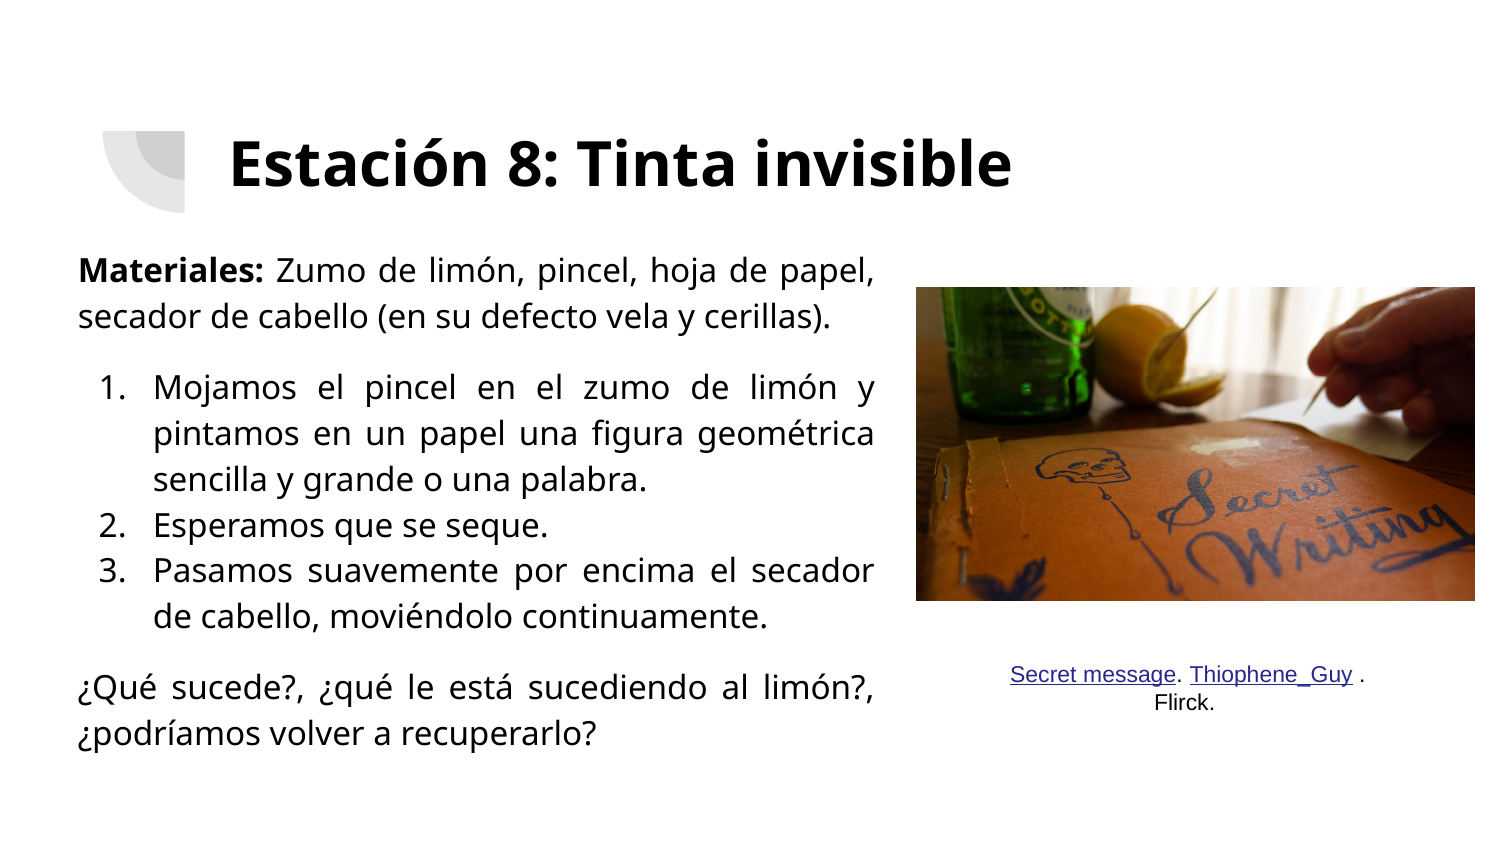

# Estación 8: Tinta invisible
Materiales: Zumo de limón, pincel, hoja de papel, secador de cabello (en su defecto vela y cerillas).
Mojamos el pincel en el zumo de limón y pintamos en un papel una figura geométrica sencilla y grande o una palabra.
Esperamos que se seque.
Pasamos suavemente por encima el secador de cabello, moviéndolo continuamente.
¿Qué sucede?, ¿qué le está sucediendo al limón?, ¿podríamos volver a recuperarlo?
Secret message. Thiophene_Guy . Flirck.